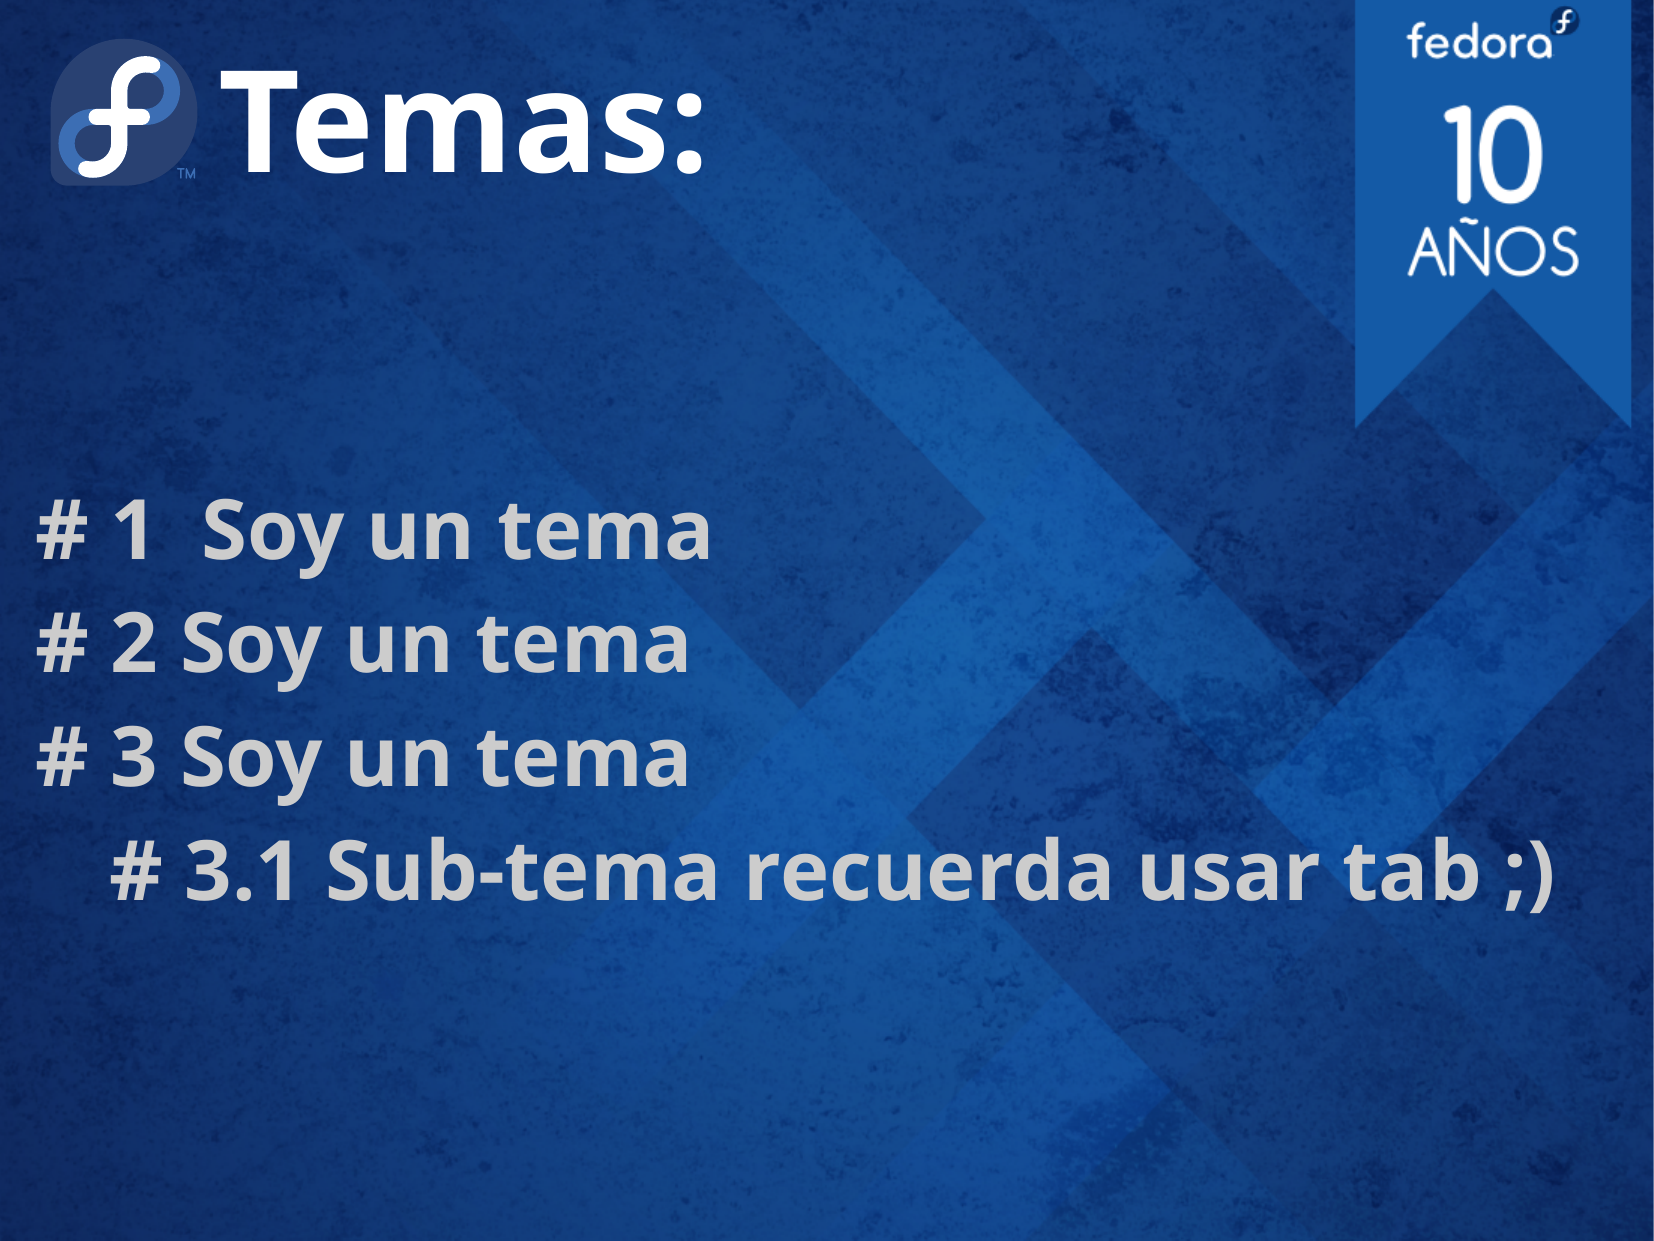

# Temas:
# 1 Soy un tema
# 2 Soy un tema
# 3 Soy un tema
	# 3.1 Sub-tema recuerda usar tab ;)